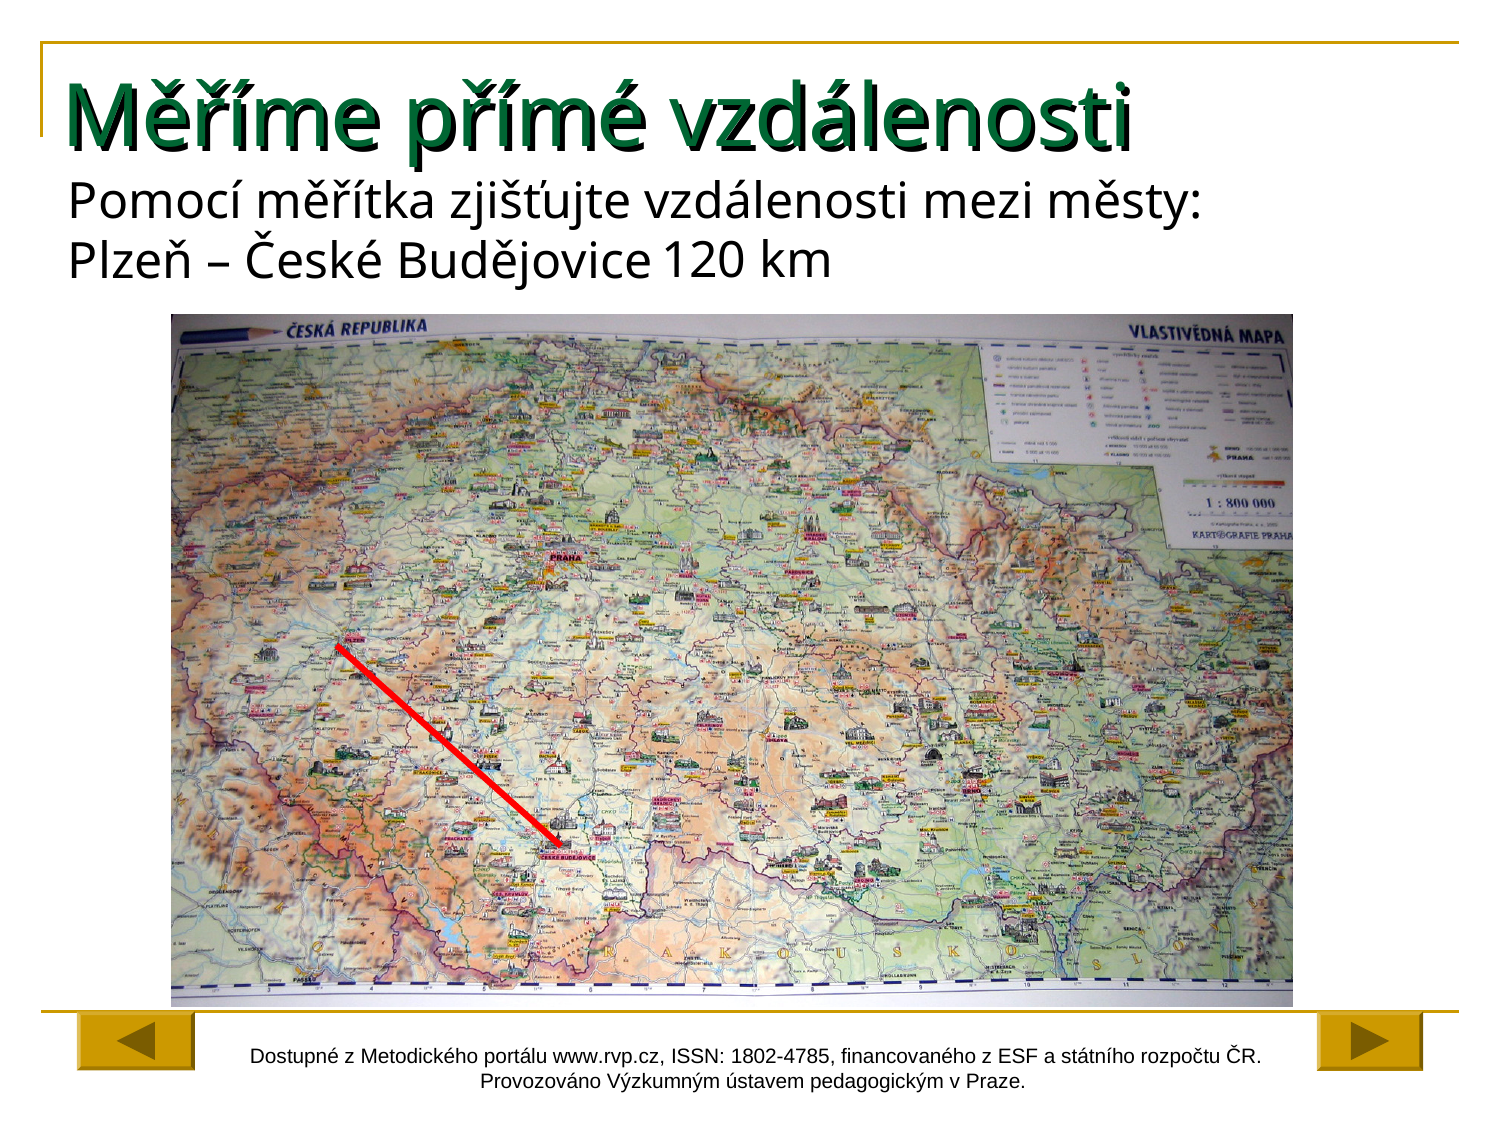

# Měříme přímé vzdálenosti
Pomocí měřítka zjišťujte vzdálenosti mezi městy:
Plzeň – České Budějovice
120 km